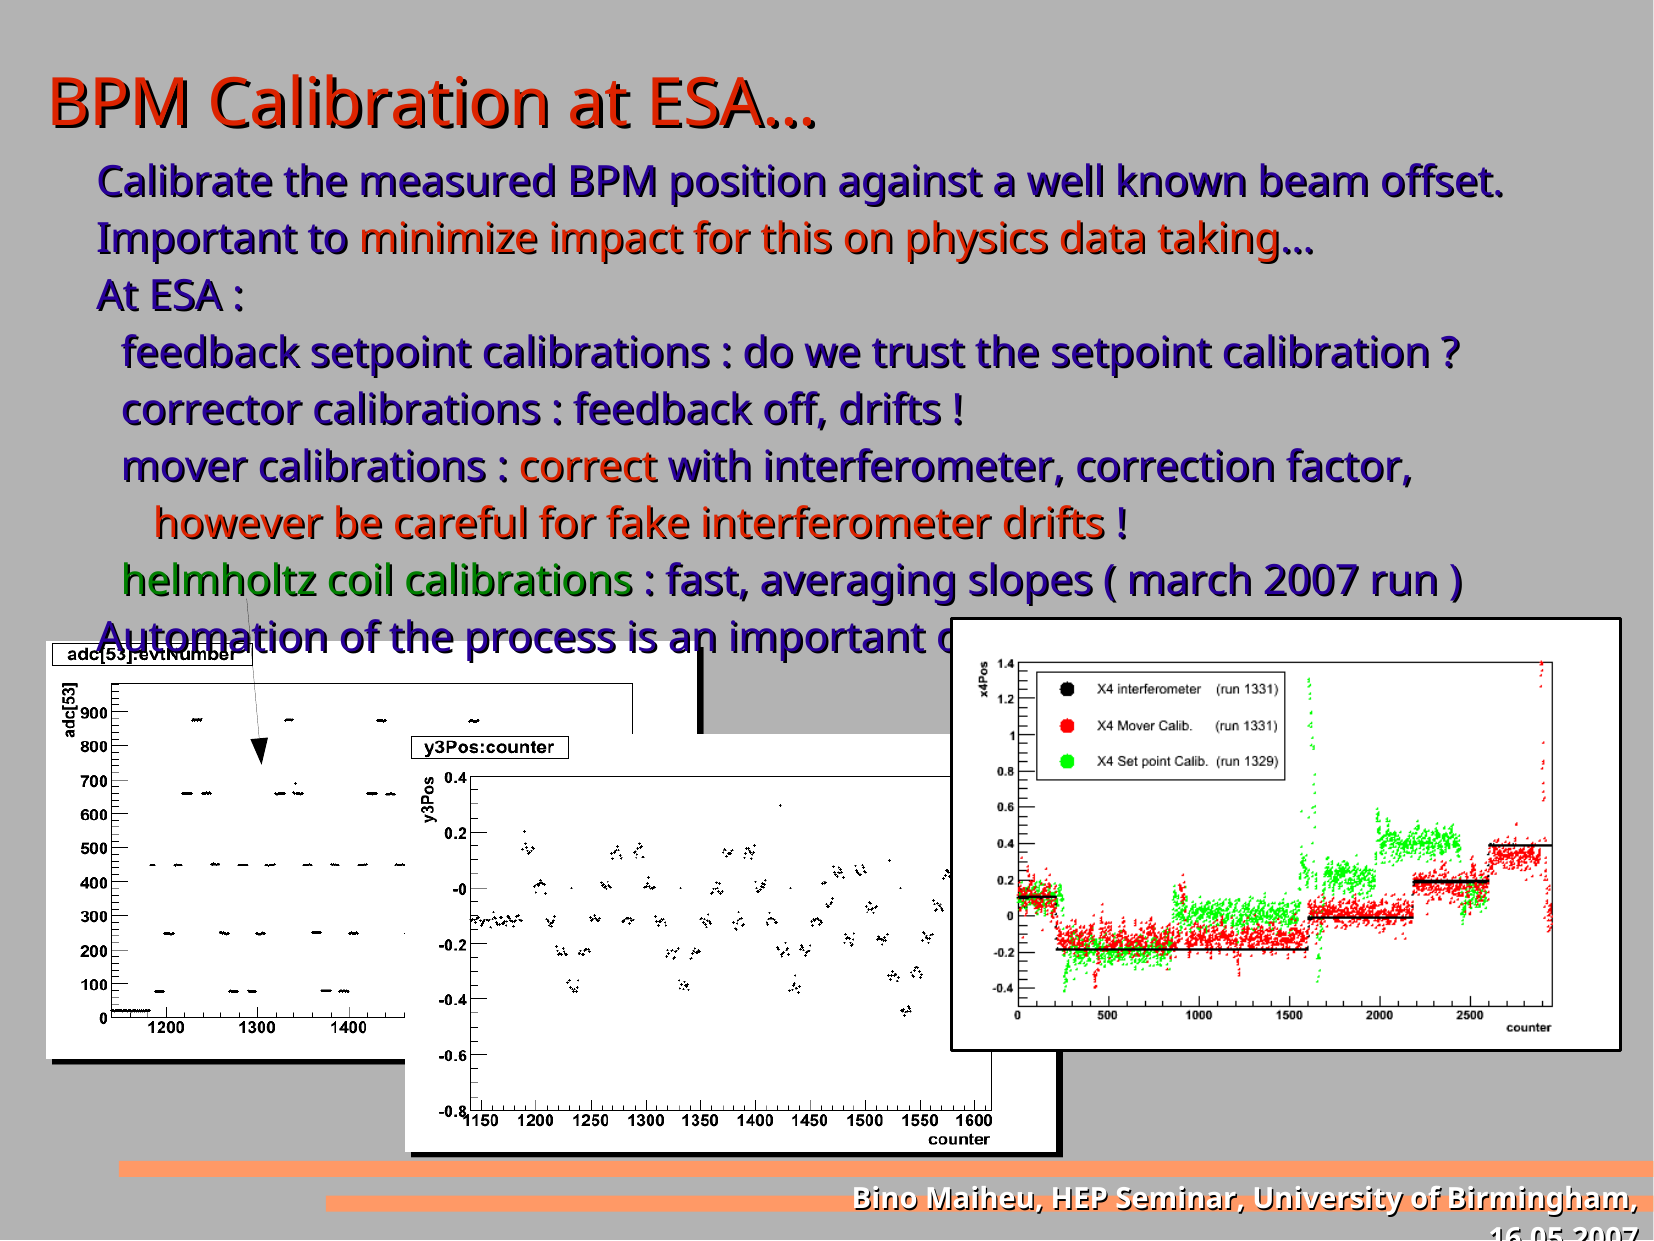

BPM Calibration at ESA...
 Calibrate the measured BPM position against a well known beam offset.
 Important to minimize impact for this on physics data taking...
 At ESA :
feedback setpoint calibrations : do we trust the setpoint calibration ?
corrector calibrations : feedback off, drifts !
mover calibrations : correct with interferometer, correction factor,
 however be careful for fake interferometer drifts !
helmholtz coil calibrations : fast, averaging slopes ( march 2007 run )
 Automation of the process is an important operational issue for the ILC
Bino Maiheu, HEP Seminar, University of Birmingham, 16.05.2007